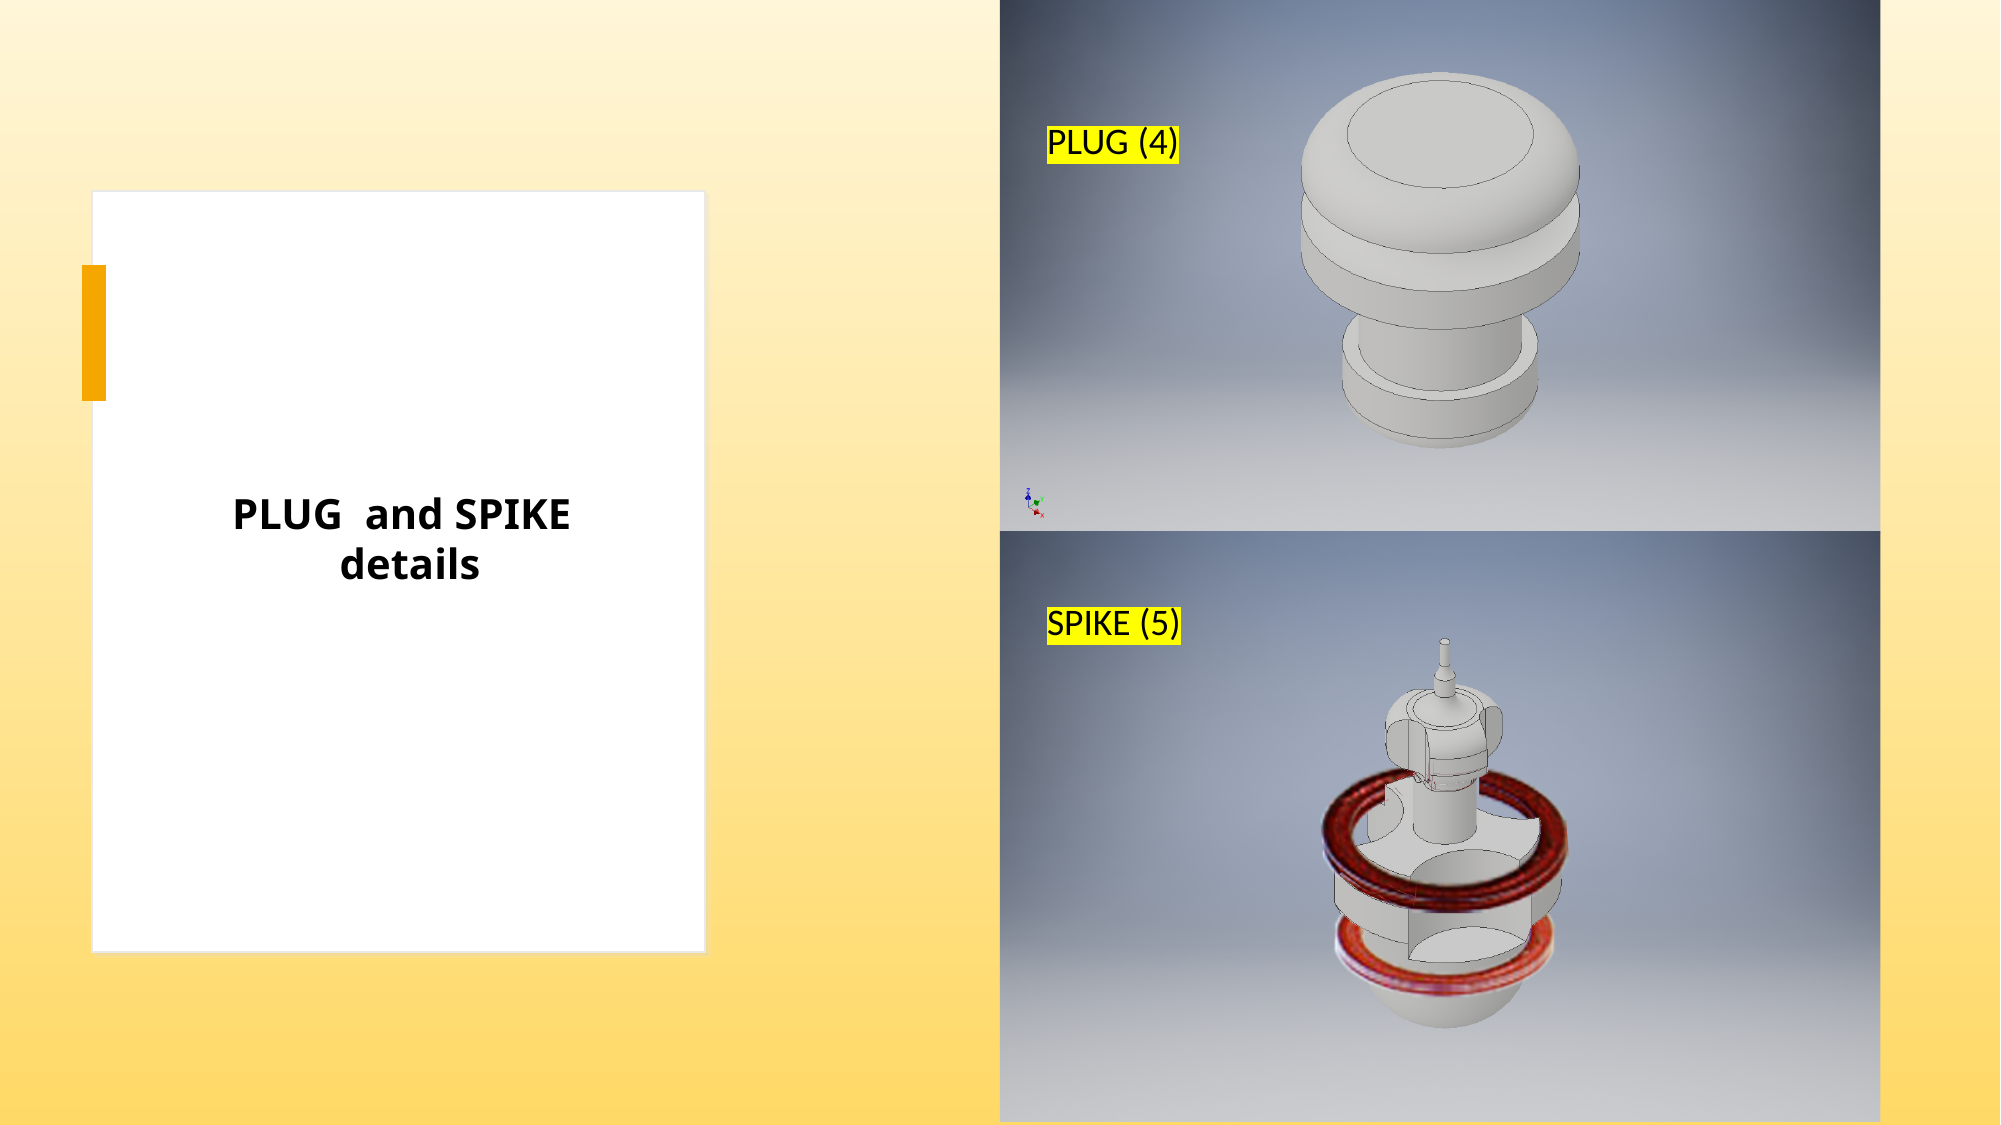

PLUG (4)
# PLUG and SPIKE details
SPIKE (5)